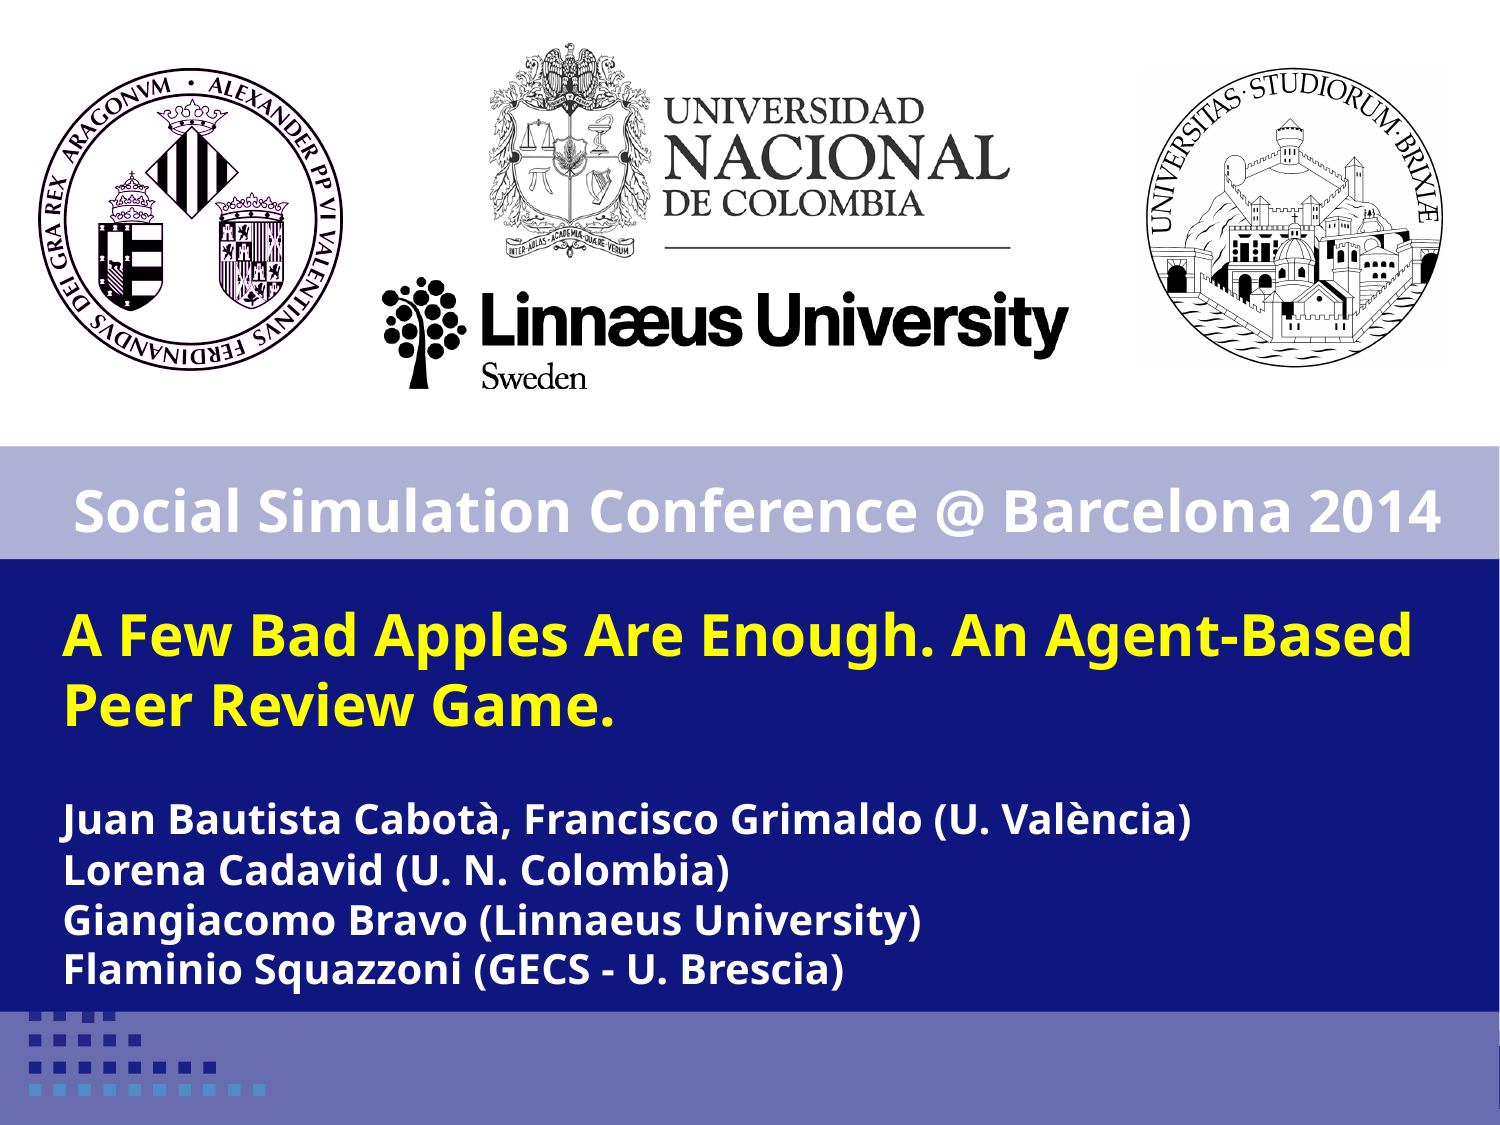

Social Simulation Conference @ Barcelona 2014
A Few Bad Apples Are Enough. An Agent-Based Peer Review Game.
Juan Bautista Cabotà, Francisco Grimaldo (U. València)
Lorena Cadavid (U. N. Colombia)
Giangiacomo Bravo (Linnaeus University)
Flaminio Squazzoni (GECS - U. Brescia)